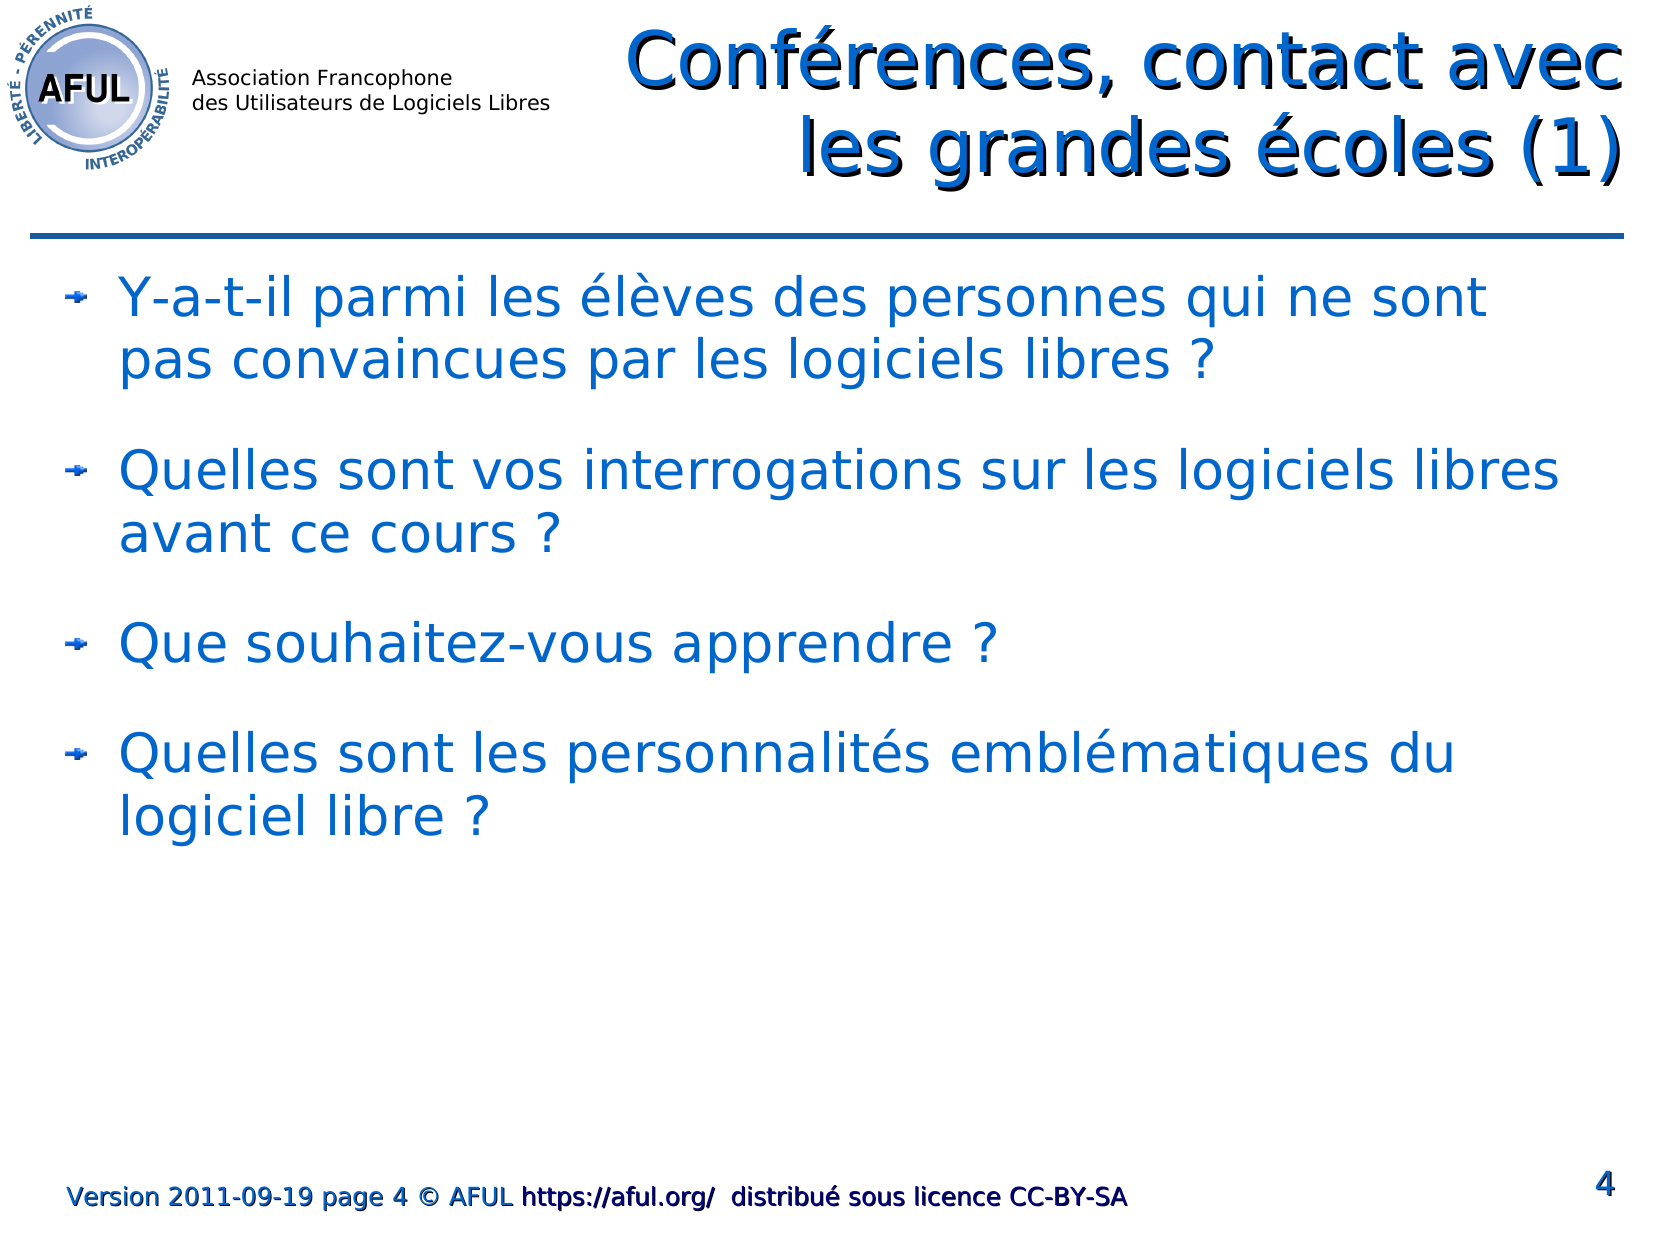

# Conférences, contact avec les grandes écoles (1)
Y-a-t-il parmi les élèves des personnes qui ne sont pas convaincues par les logiciels libres ?
Quelles sont vos interrogations sur les logiciels libres avant ce cours ?
Que souhaitez-vous apprendre ?
Quelles sont les personnalités emblématiques du logiciel libre ?